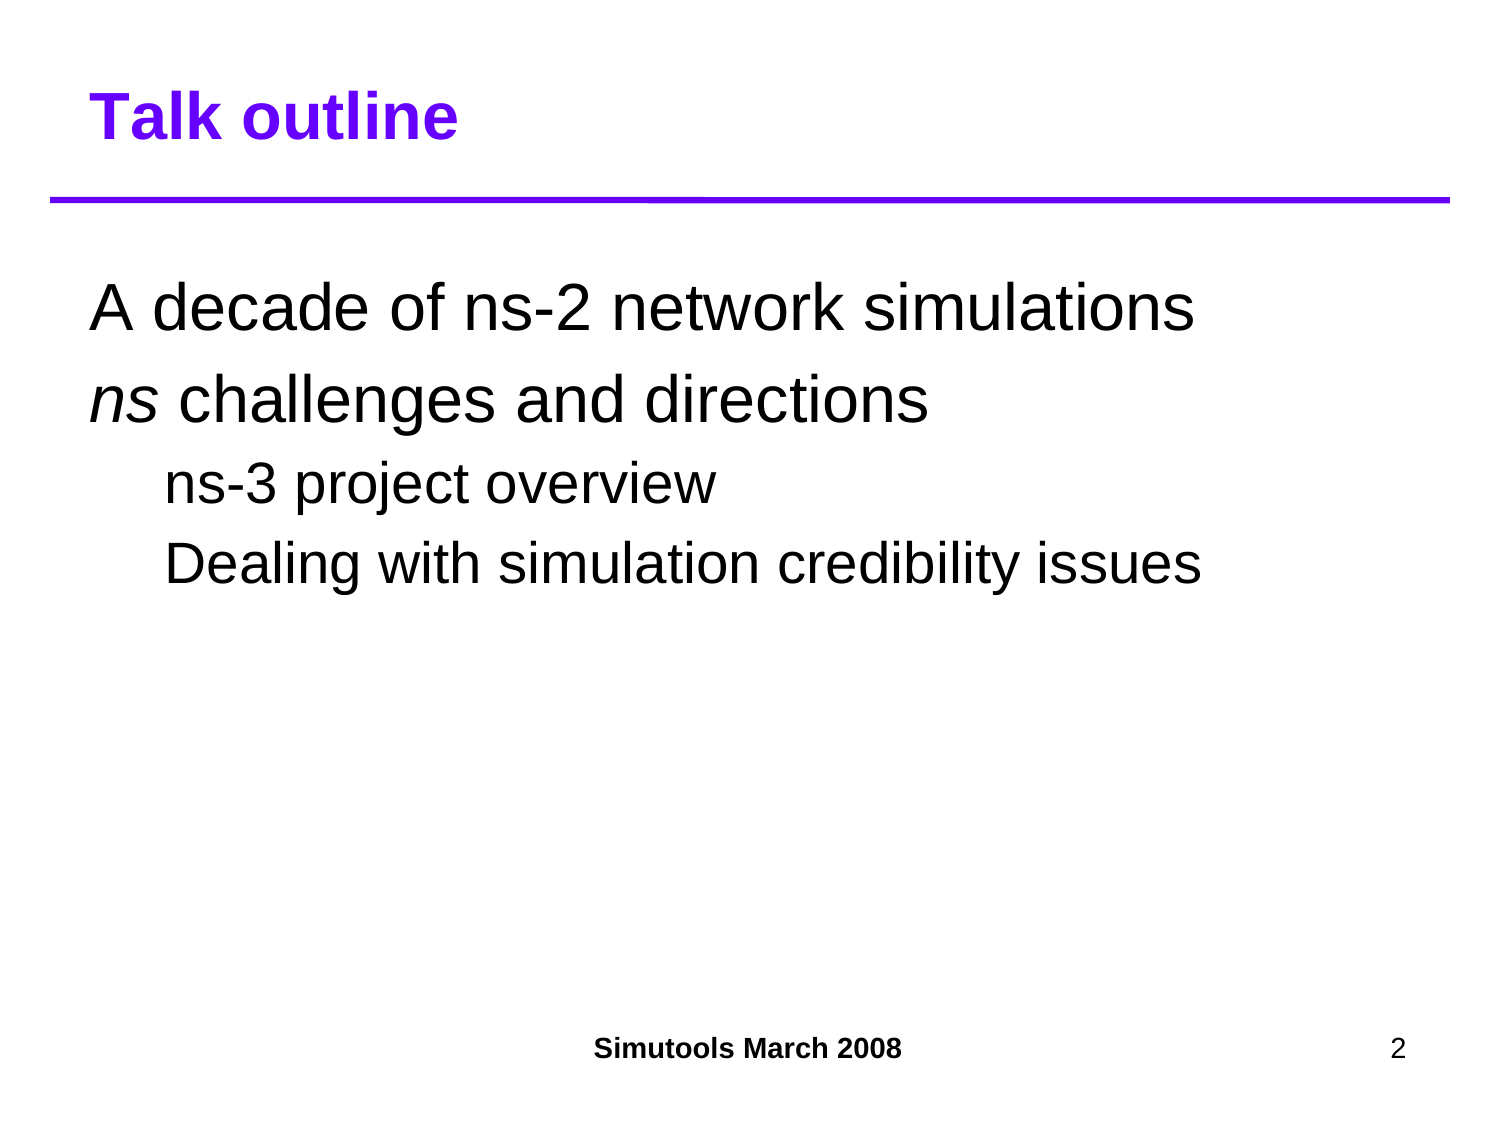

# Talk outline
A decade of ns-2 network simulations
ns challenges and directions
ns-3 project overview
Dealing with simulation credibility issues
2